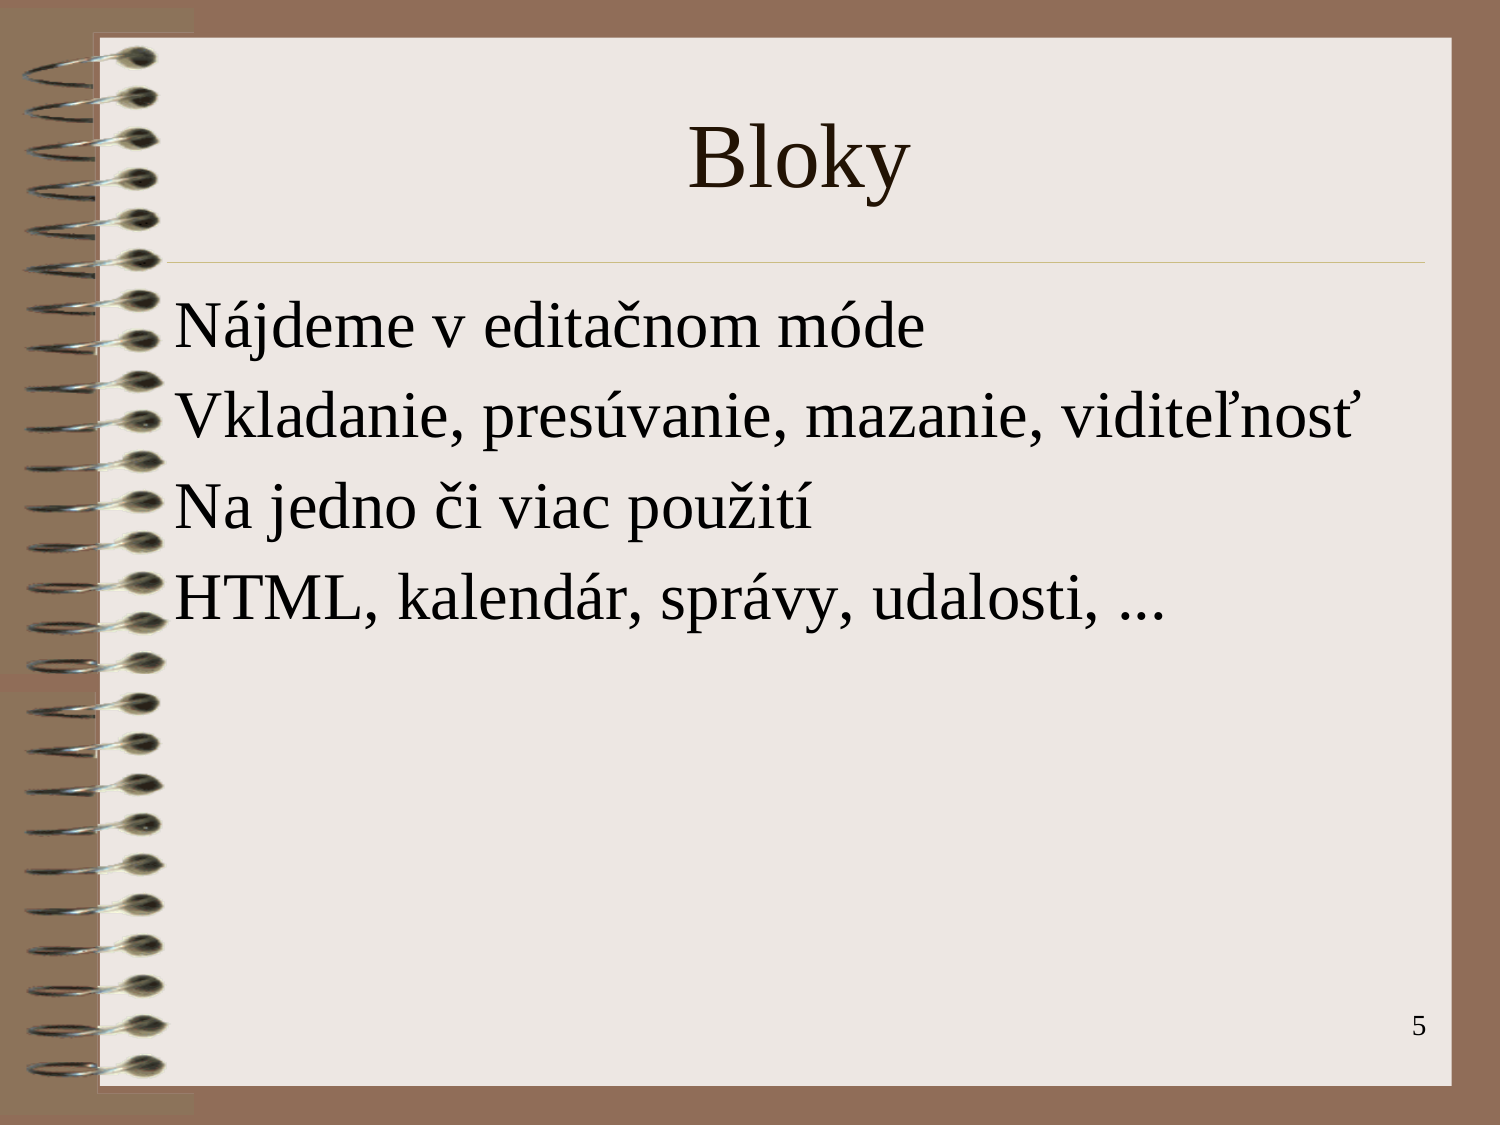

# Bloky
Nájdeme v editačnom móde
Vkladanie, presúvanie, mazanie, viditeľnosť
Na jedno či viac použití
HTML, kalendár, správy, udalosti, ...
5